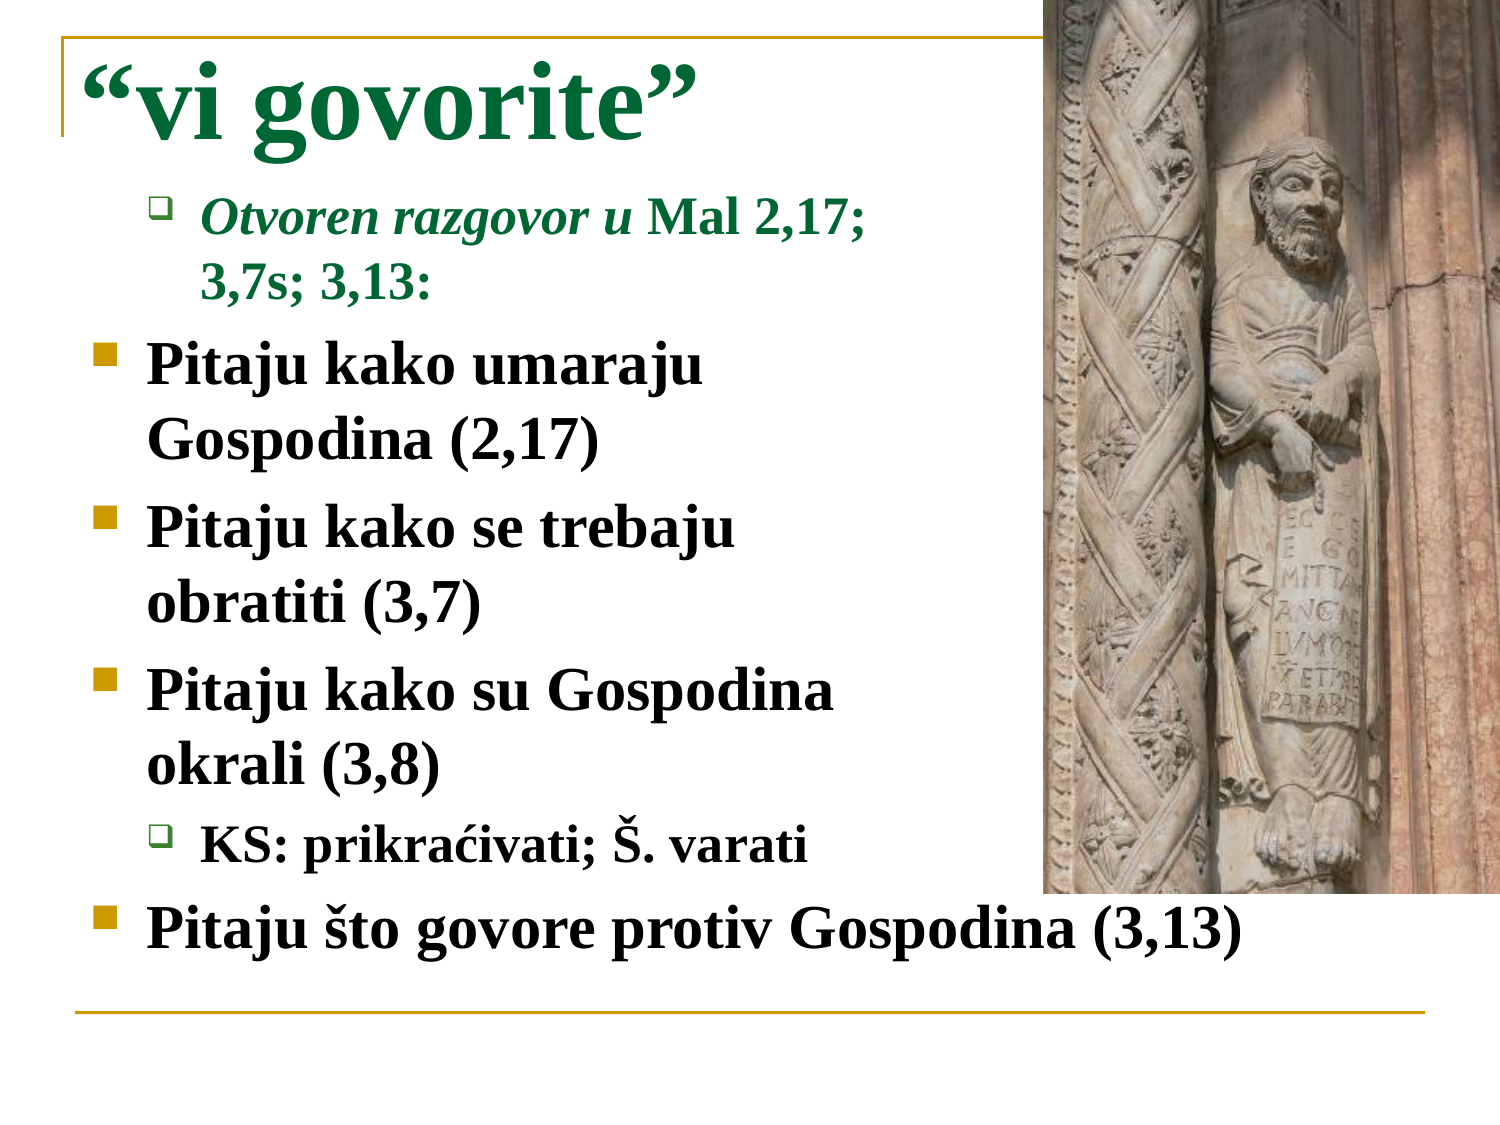

# “vi govorite”
Otvoren razgovor u Mal 2,17;
3,7s; 3,13:
Pitaju kako umaraju
Gospodina (2,17)
Pitaju kako se trebaju
obratiti (3,7)
Pitaju kako su Gospodina
okrali (3,8)
KS: prikraćivati; Š. varati
Pitaju što govore protiv Gospodina (3,13)